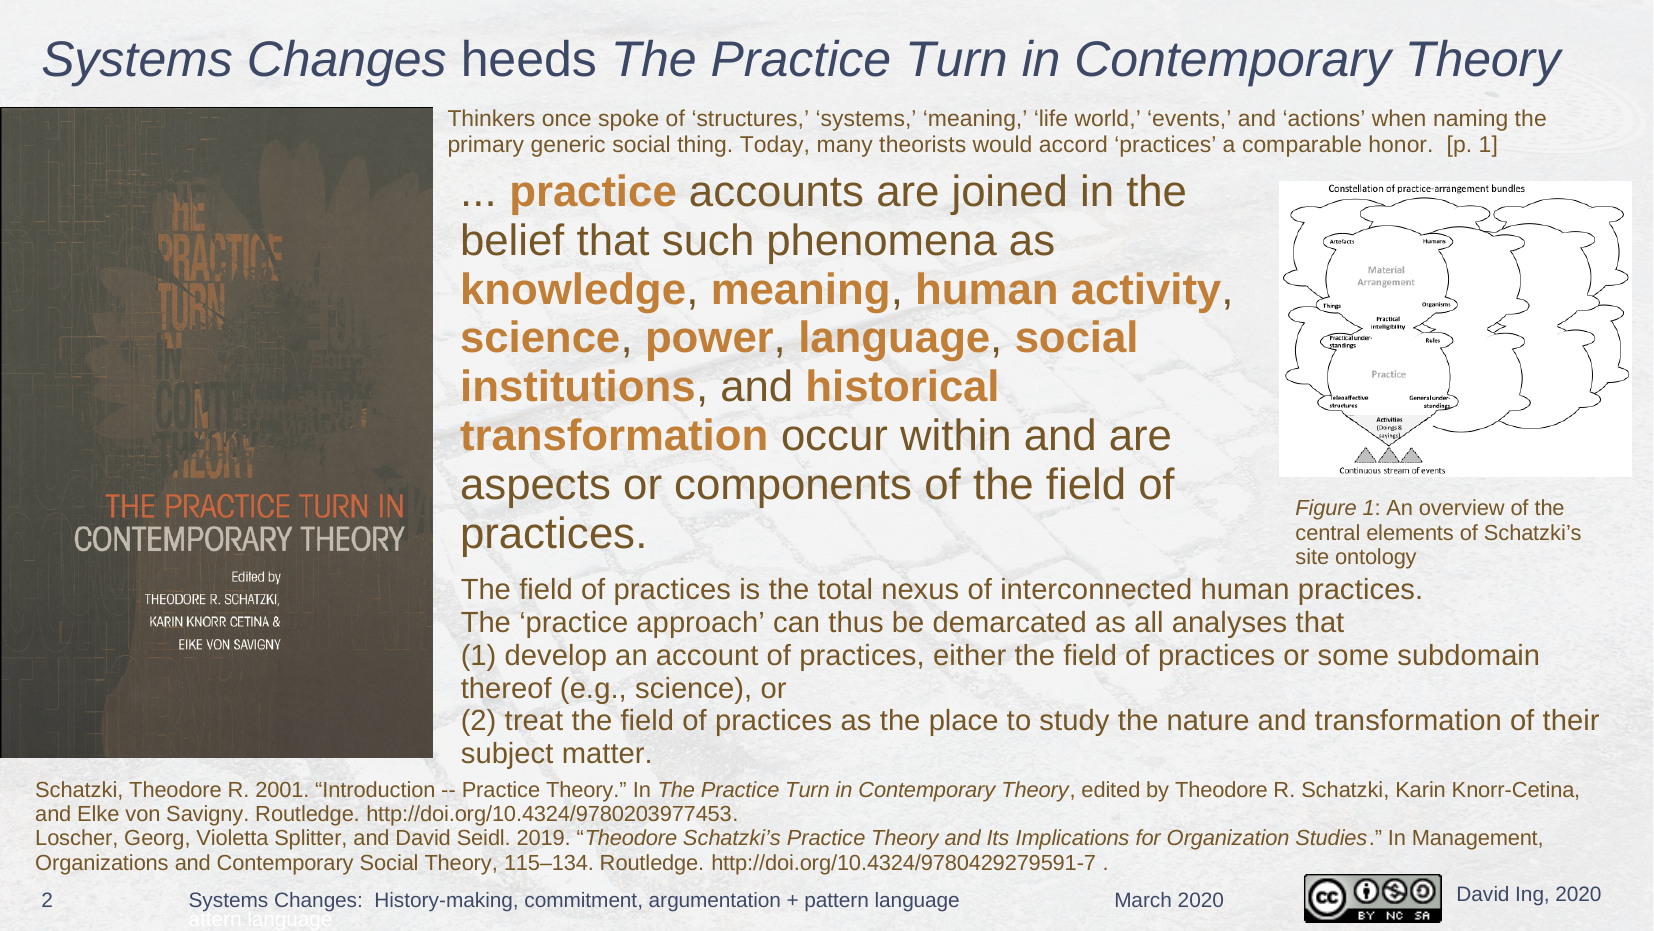

# Systems Changes heeds The Practice Turn in Contemporary Theory
Thinkers once spoke of ‘structures,’ ‘systems,’ ‘meaning,’ ‘life world,’ ‘events,’ and ‘actions’ when naming the primary generic social thing. Today, many theorists would accord ‘practices’ a comparable honor. [p. 1]
... practice accounts are joined in the belief that such phenomena as knowledge, meaning, human activity, science, power, language, social institutions, and historical transformation occur within and are aspects or components of the field of practices.
Figure 1: An overview of the central elements of Schatzki’s site ontology
The field of practices is the total nexus of interconnected human practices.
The ‘practice approach’ can thus be demarcated as all analyses that
(1) develop an account of practices, either the field of practices or some subdomain thereof (e.g., science), or
(2) treat the field of practices as the place to study the nature and transformation of their subject matter.
Schatzki, Theodore R. 2001. “Introduction -- Practice Theory.” In The Practice Turn in Contemporary Theory, edited by Theodore R. Schatzki, Karin Knorr-Cetina, and Elke von Savigny. Routledge. http://doi.org/10.4324/9780203977453.
Loscher, Georg, Violetta Splitter, and David Seidl. 2019. “Theodore Schatzki’s Practice Theory and Its Implications for Organization Studies.” In Management, Organizations and Contemporary Social Theory, 115–134. Routledge. http://doi.org/10.4324/9780429279591-7 .
Systems Changes: History-making, commitment, argumentation + pattern language
March 2020